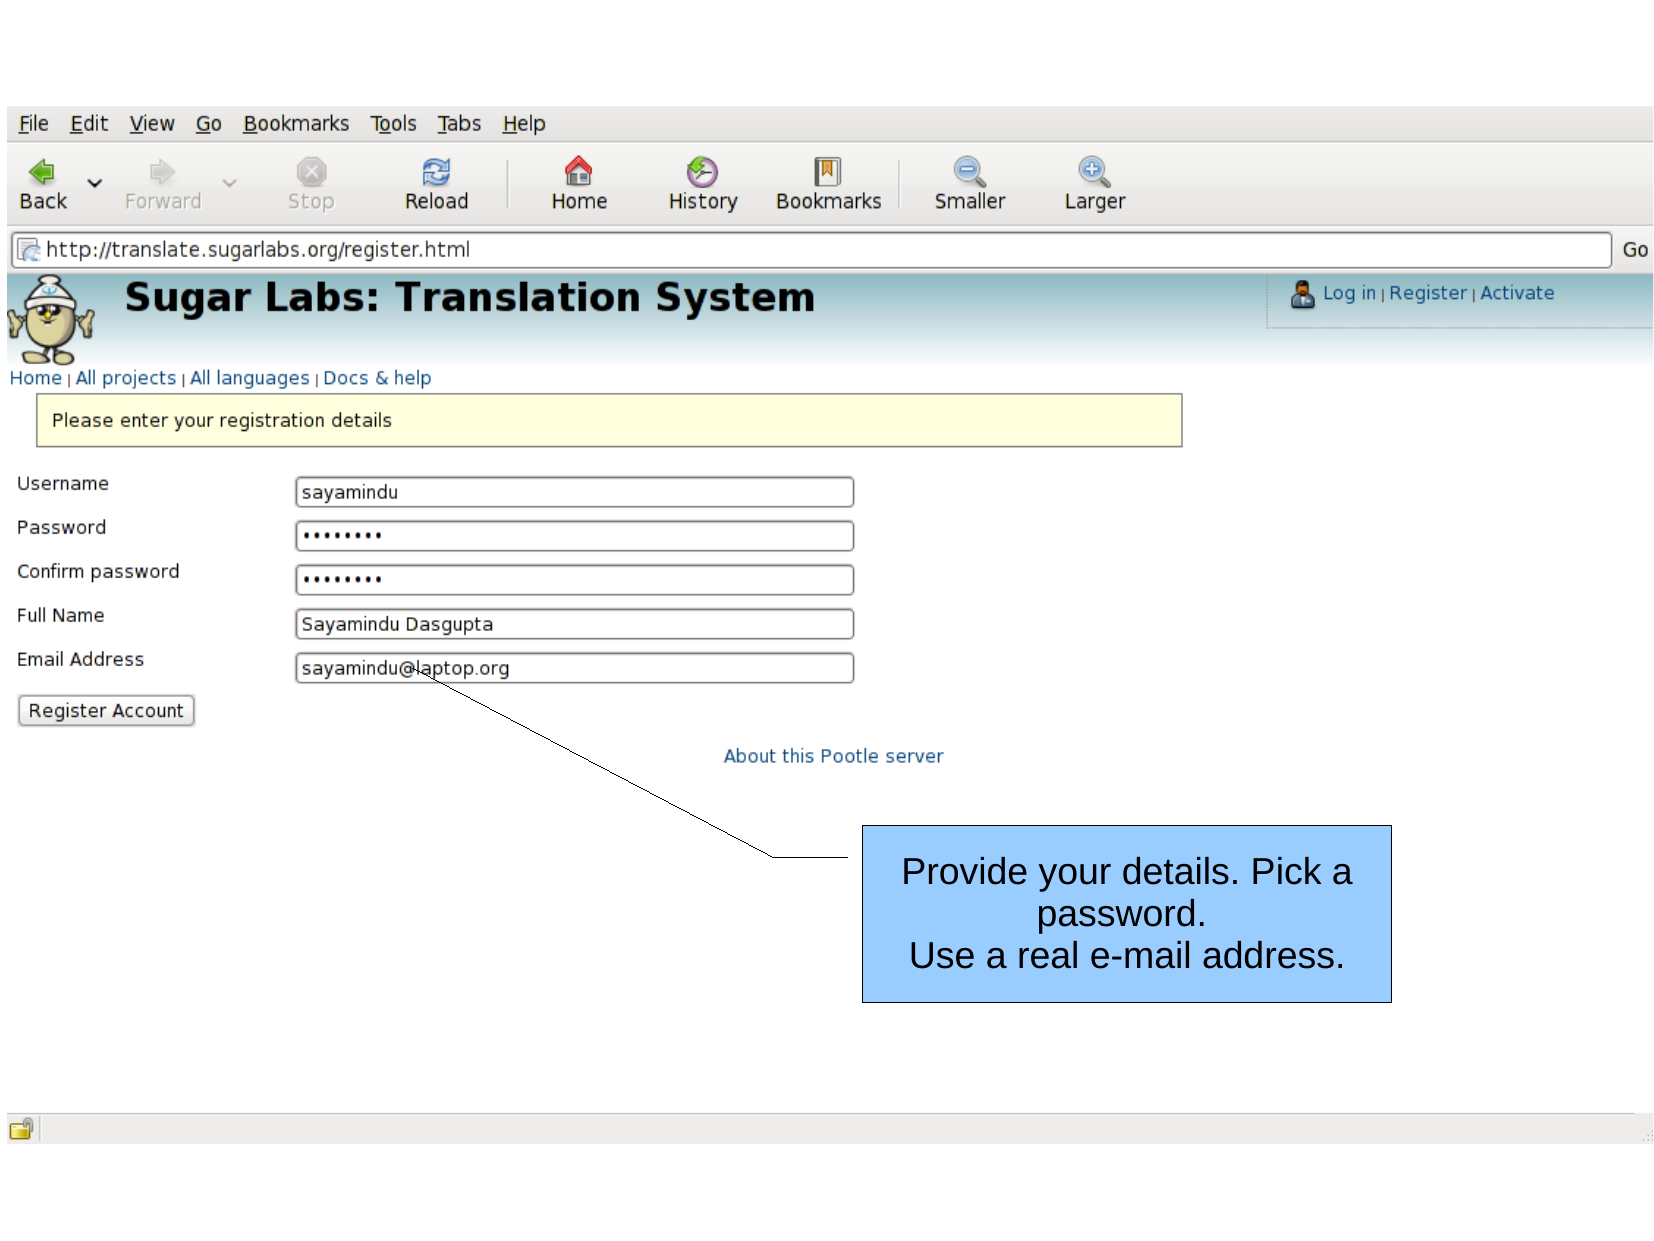

Provide your details. Pick a password.
Use a real e-mail address.